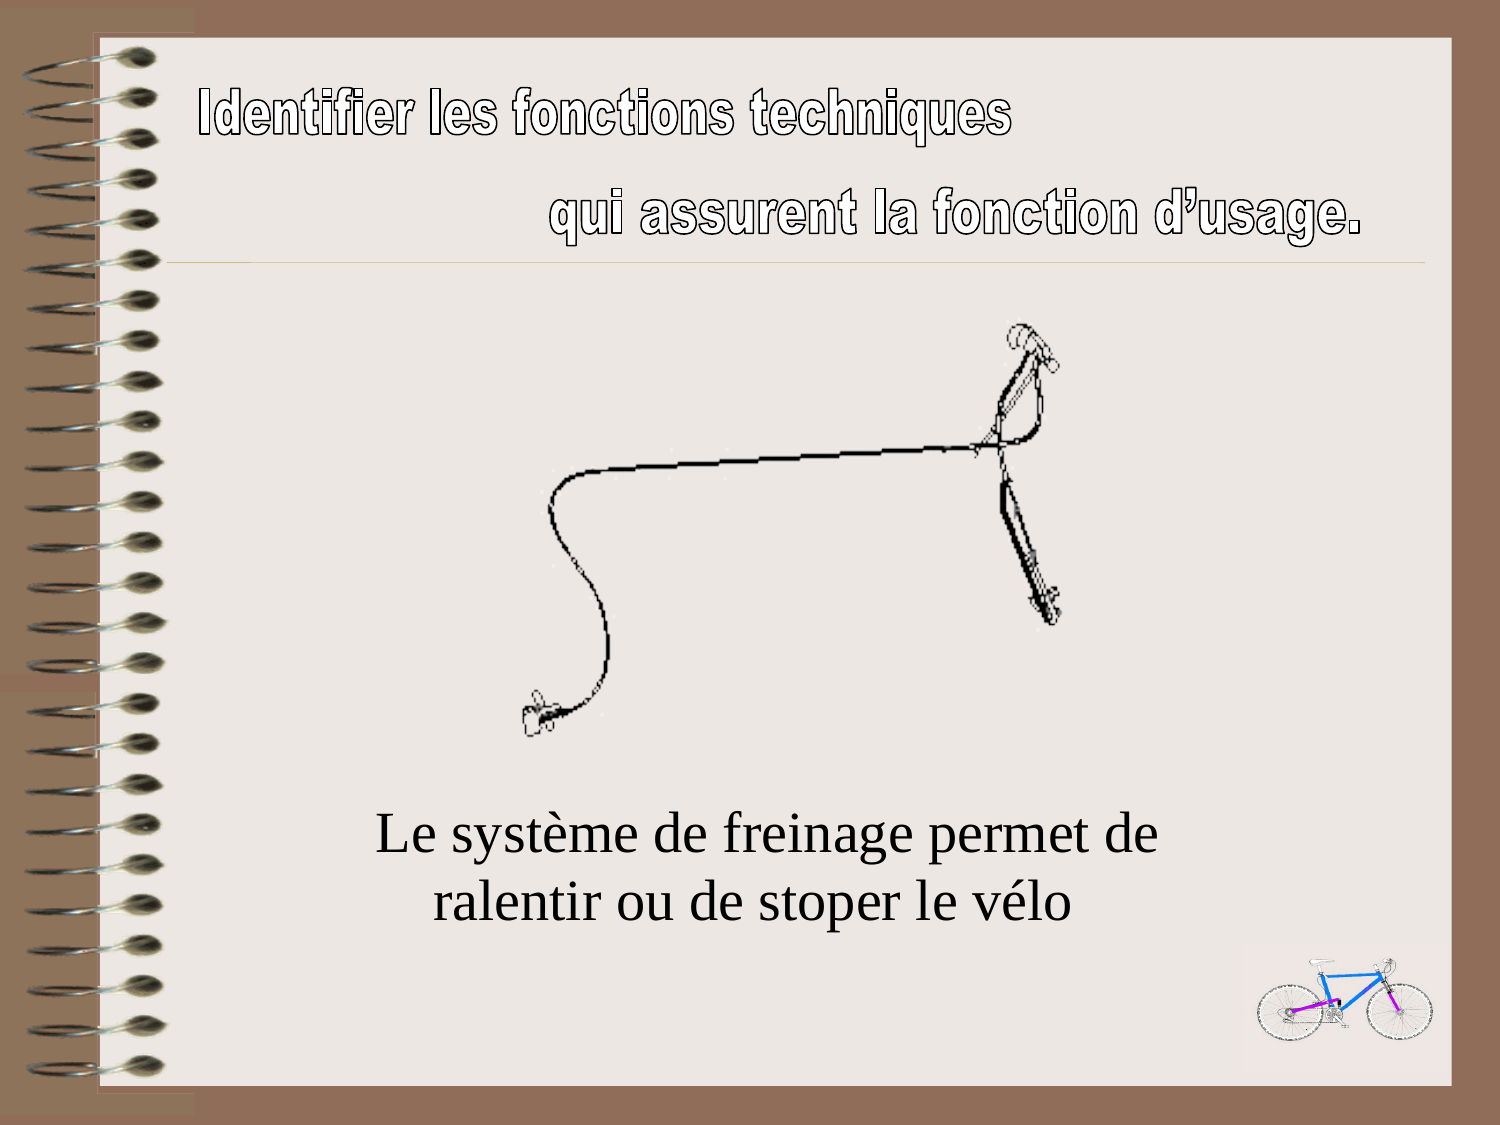

Le système de freinage permet de ralentir ou de stoper le vélo